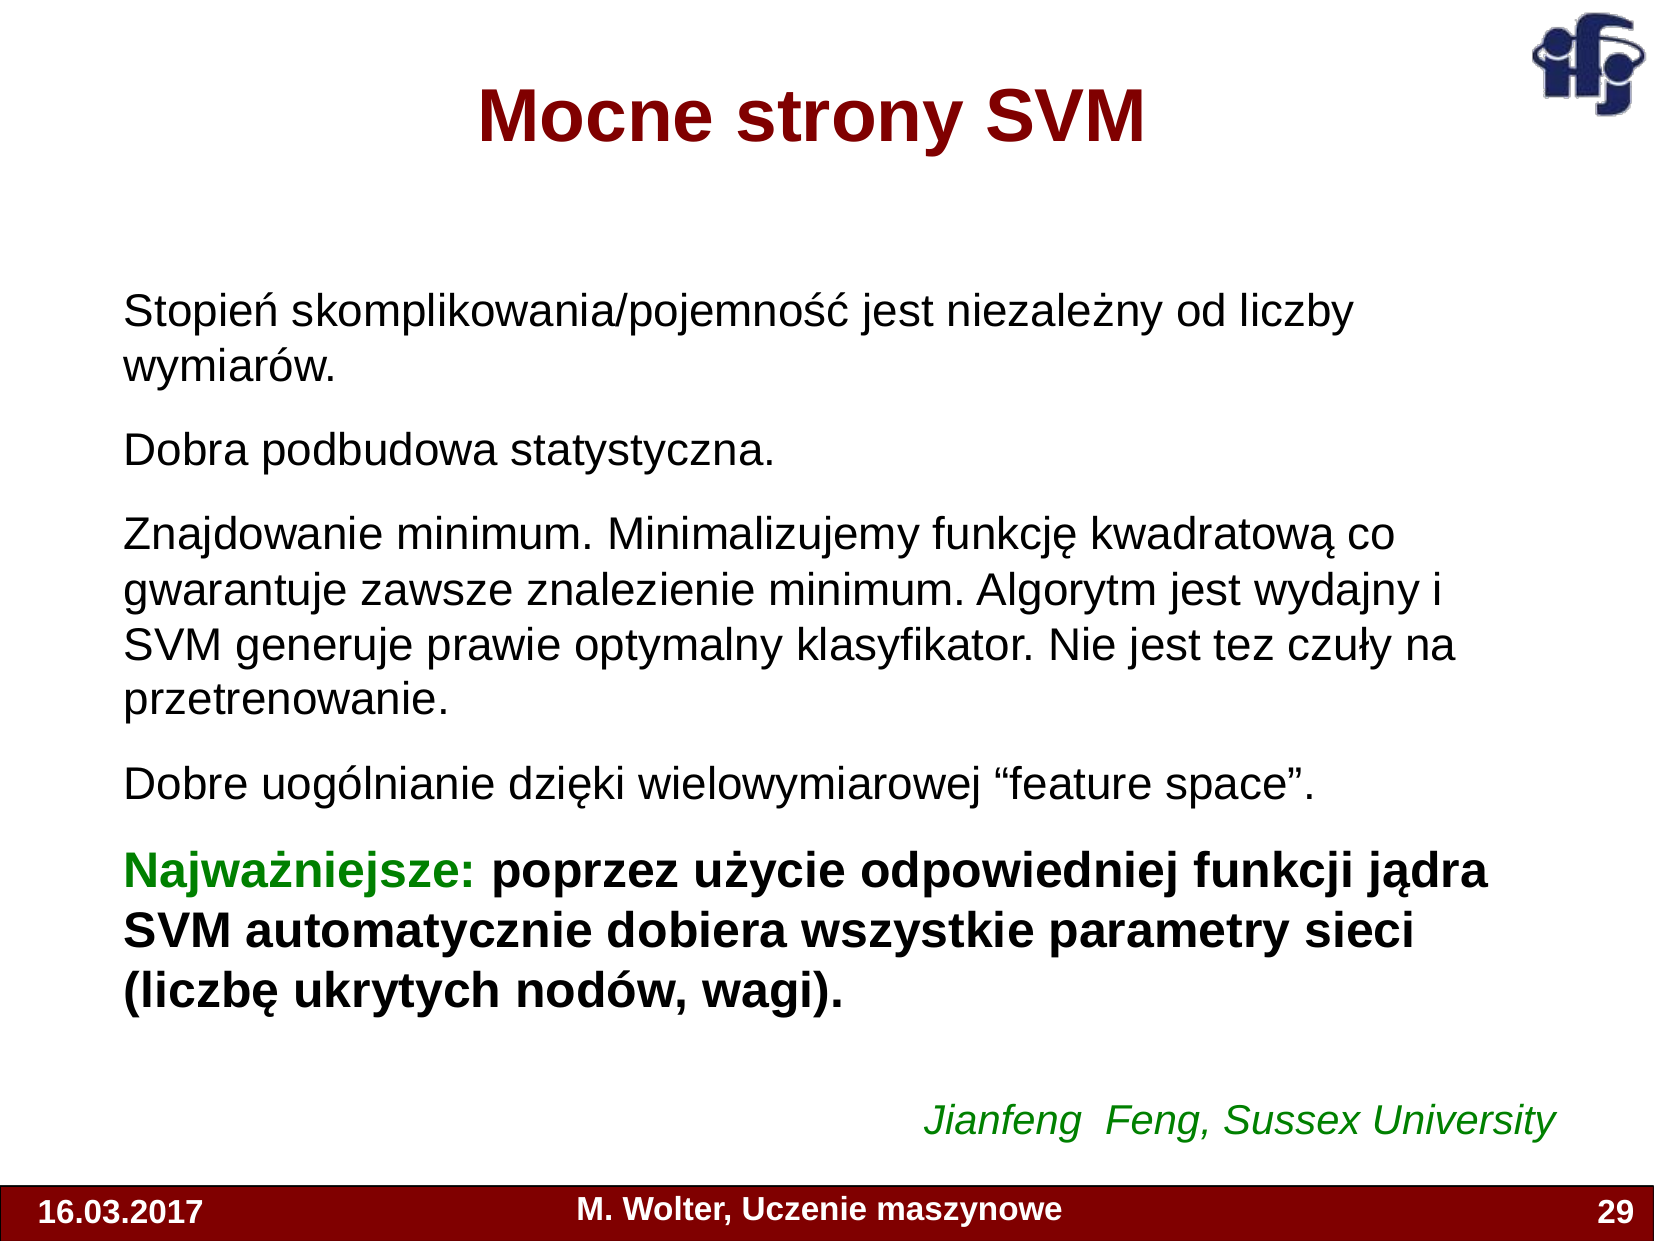

# Mocne strony SVM
Stopień skomplikowania/pojemność jest niezależny od liczby wymiarów.
Dobra podbudowa statystyczna.
Znajdowanie minimum. Minimalizujemy funkcję kwadratową co gwarantuje zawsze znalezienie minimum. Algorytm jest wydajny i SVM generuje prawie optymalny klasyfikator. Nie jest tez czuły na przetrenowanie.
Dobre uogólnianie dzięki wielowymiarowej “feature space”.
Najważniejsze: poprzez użycie odpowiedniej funkcji jądra SVM automatycznie dobiera wszystkie parametry sieci (liczbę ukrytych nodów, wagi).
Jianfeng Feng, Sussex University
7.11.2007
Marcin Wolter, "Support Vector Machines"